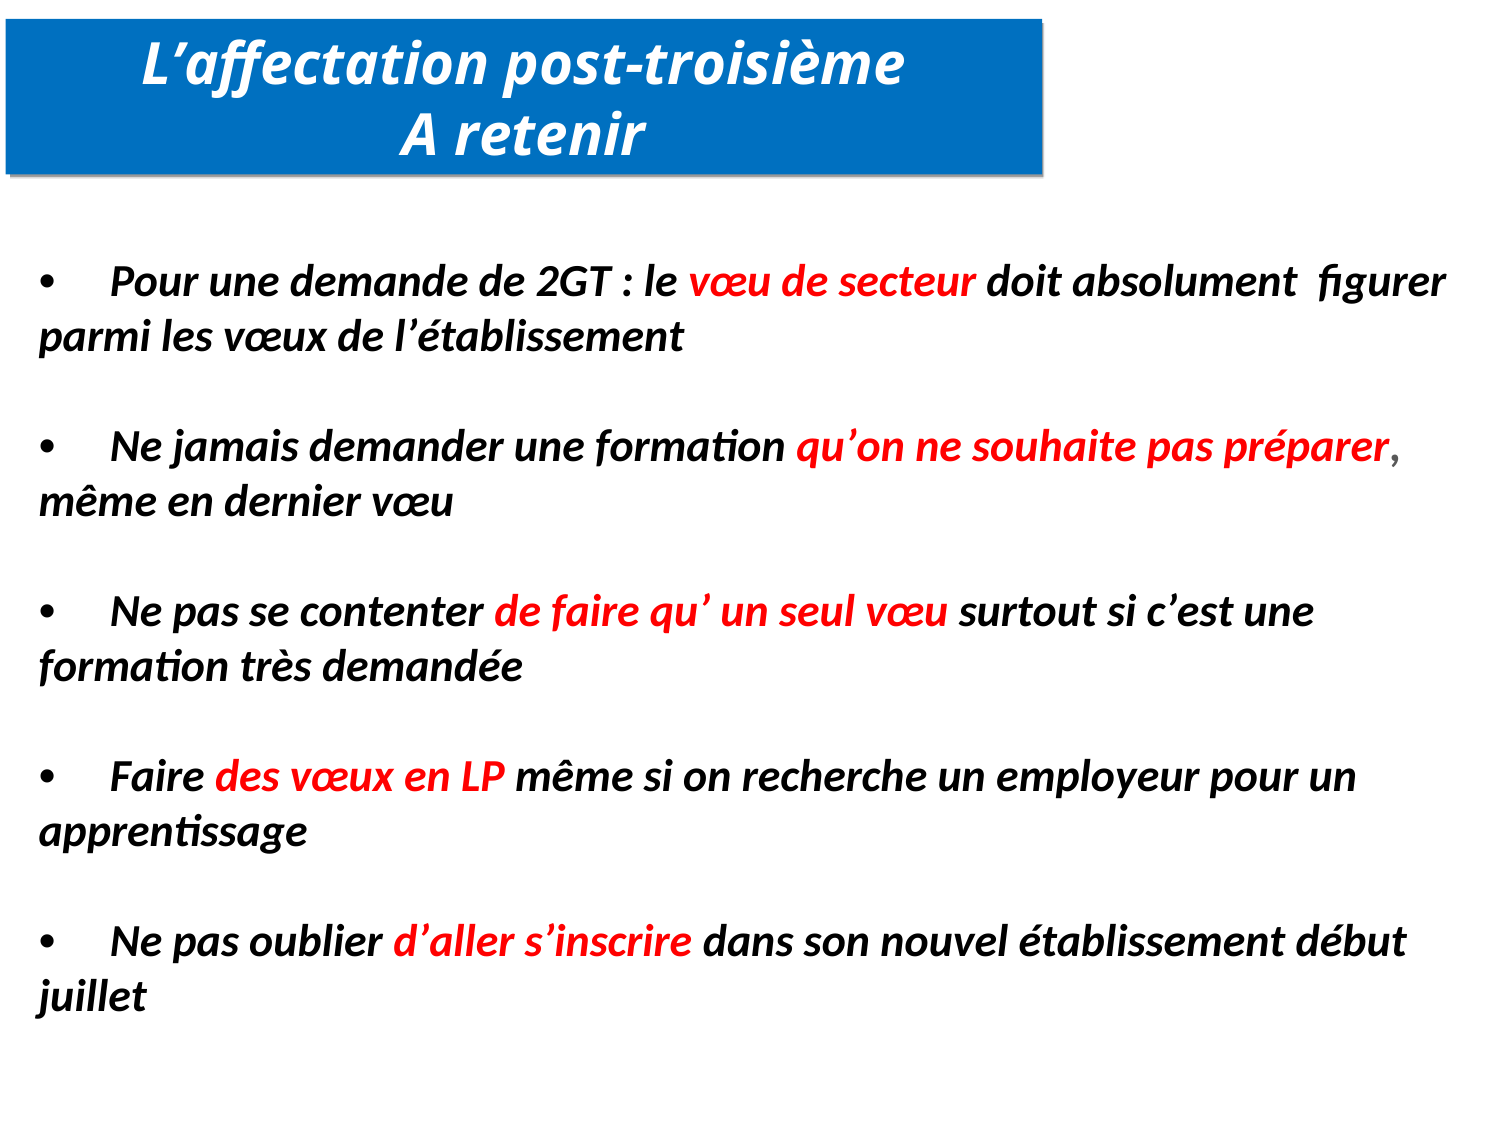

L’affectation post-troisième
A retenir
•	Pour une demande de 2GT : le vœu de secteur doit absolument figurer parmi les vœux de l’établissement
•	Ne jamais demander une formation qu’on ne souhaite pas préparer, même en dernier vœu
•	Ne pas se contenter de faire qu’ un seul vœu surtout si c’est une formation très demandée
•	Faire des vœux en LP même si on recherche un employeur pour un apprentissage
•	Ne pas oublier d’aller s’inscrire dans son nouvel établissement début juillet